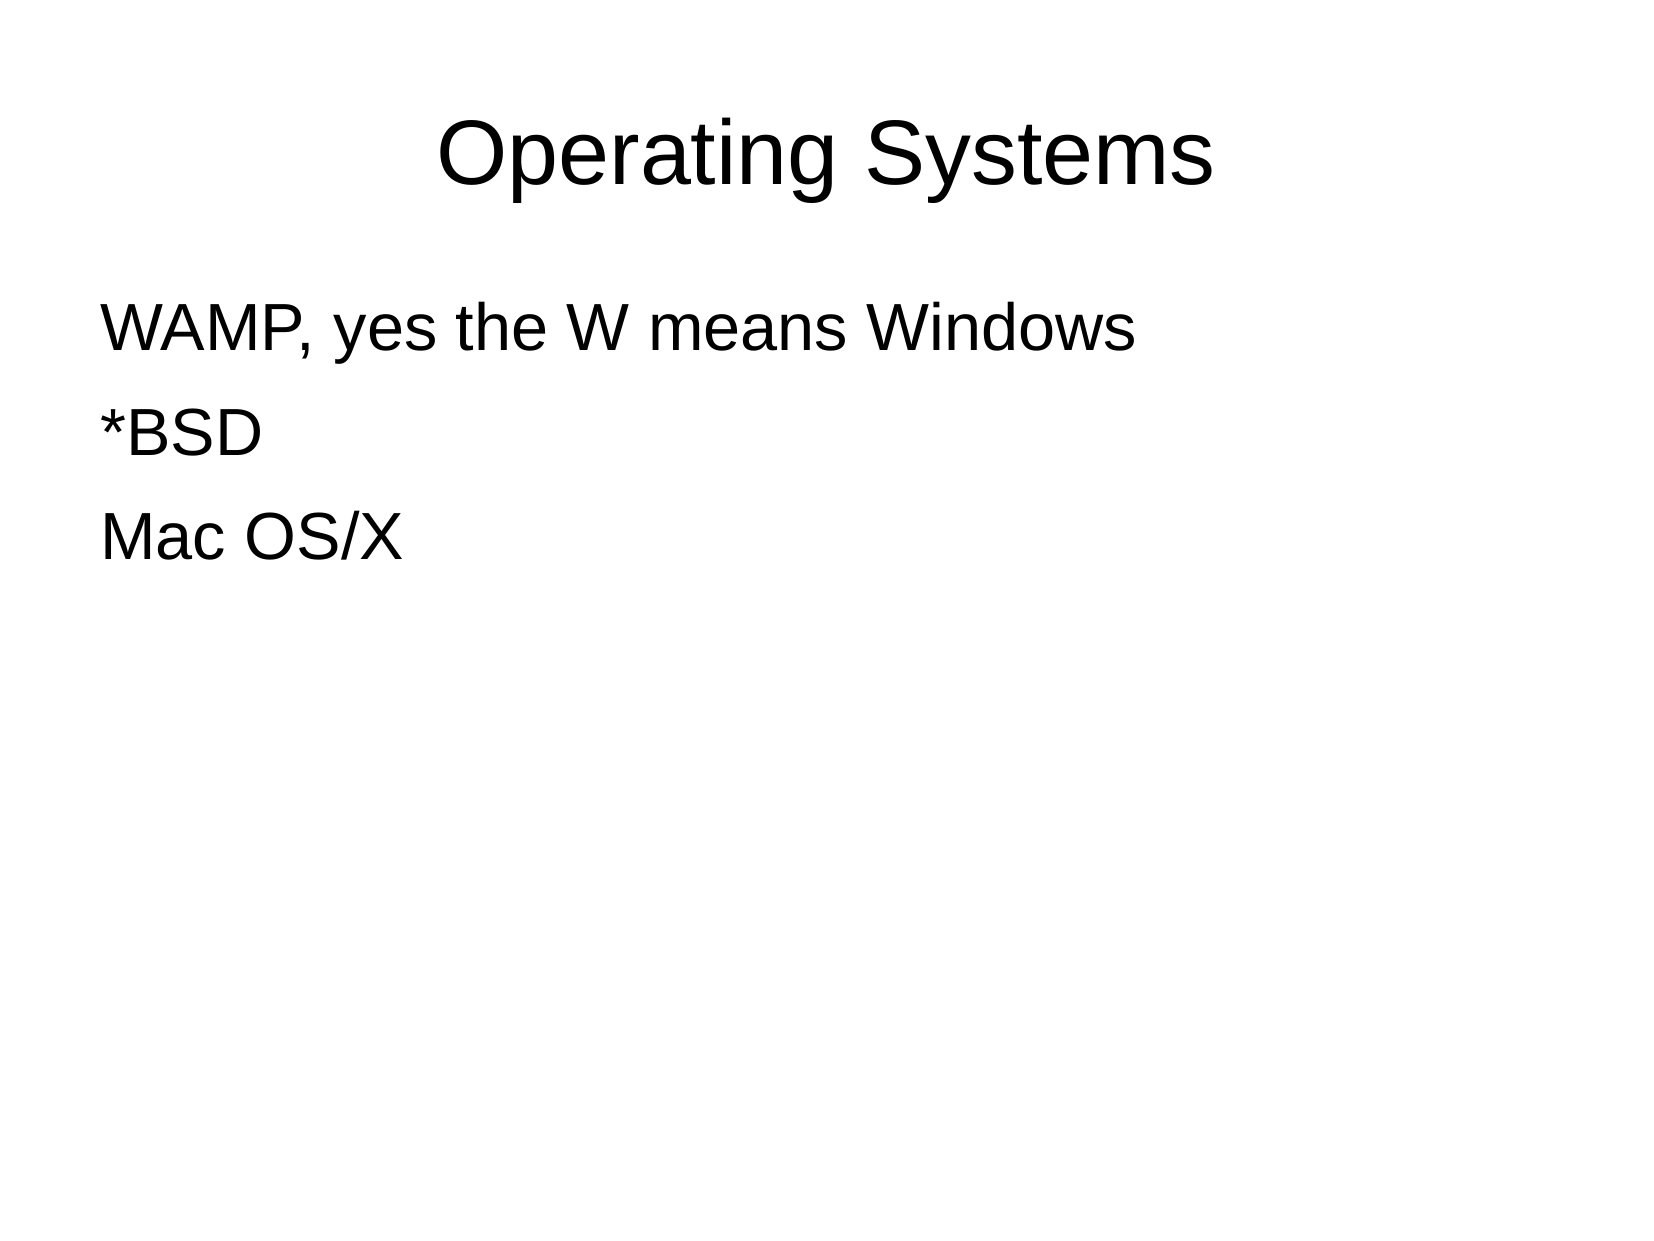

# Operating Systems
WAMP, yes the W means Windows
*BSD
Mac OS/X